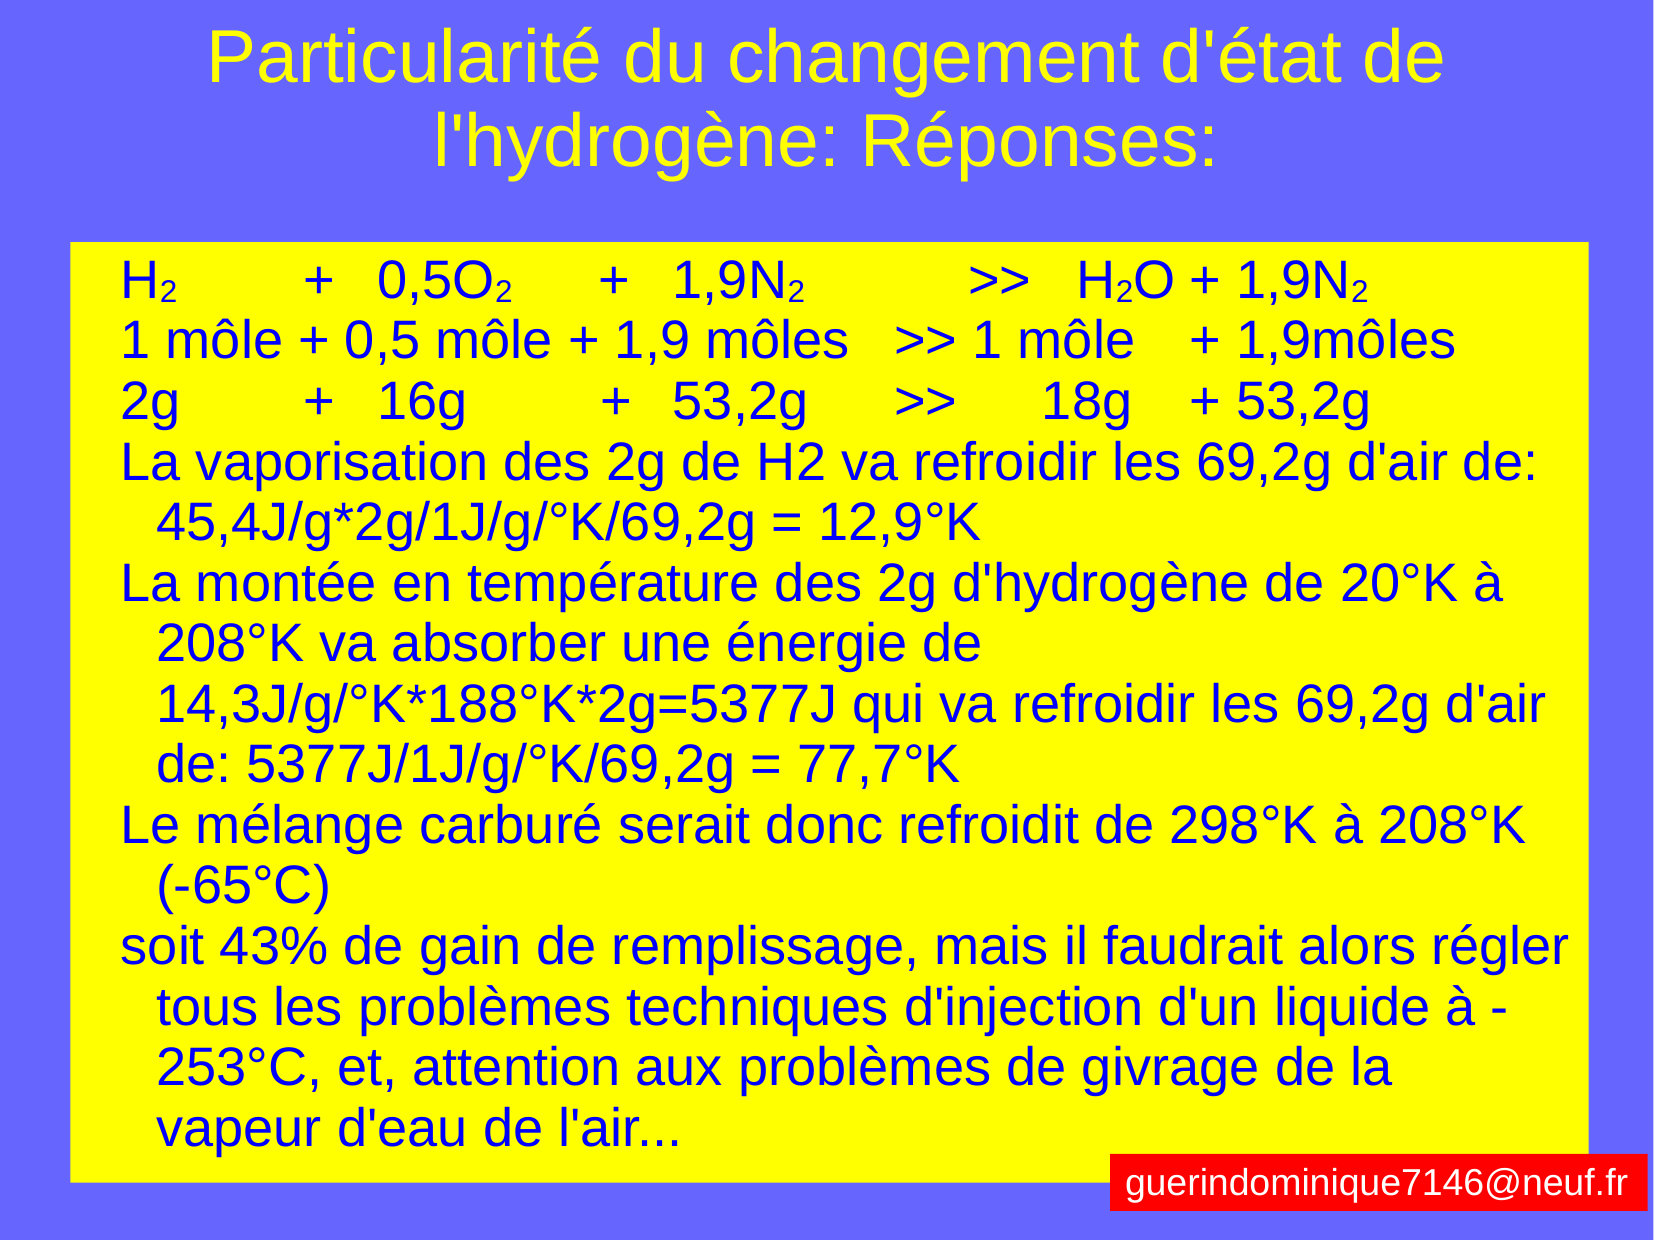

# Particularité du changement d'état de l'hydrogène: Réponses:
H2		+	0,5O2 	+	1,9N2 		>> H2O	+ 1,9N2
1 môle + 0,5 môle + 1,9 môles 	>> 1 môle	+ 1,9môles
2g 	+	16g	 +	53,2g 	>>		18g 	+ 53,2g
La vaporisation des 2g de H2 va refroidir les 69,2g d'air de: 45,4J/g*2g/1J/g/°K/69,2g = 12,9°K
La montée en température des 2g d'hydrogène de 20°K à 208°K va absorber une énergie de 14,3J/g/°K*188°K*2g=5377J qui va refroidir les 69,2g d'air de: 5377J/1J/g/°K/69,2g = 77,7°K
Le mélange carburé serait donc refroidit de 298°K à 208°K (-65°C)
soit 43% de gain de remplissage, mais il faudrait alors régler tous les problèmes techniques d'injection d'un liquide à -253°C, et, attention aux problèmes de givrage de la vapeur d'eau de l'air...
guerindominique7146@neuf.fr